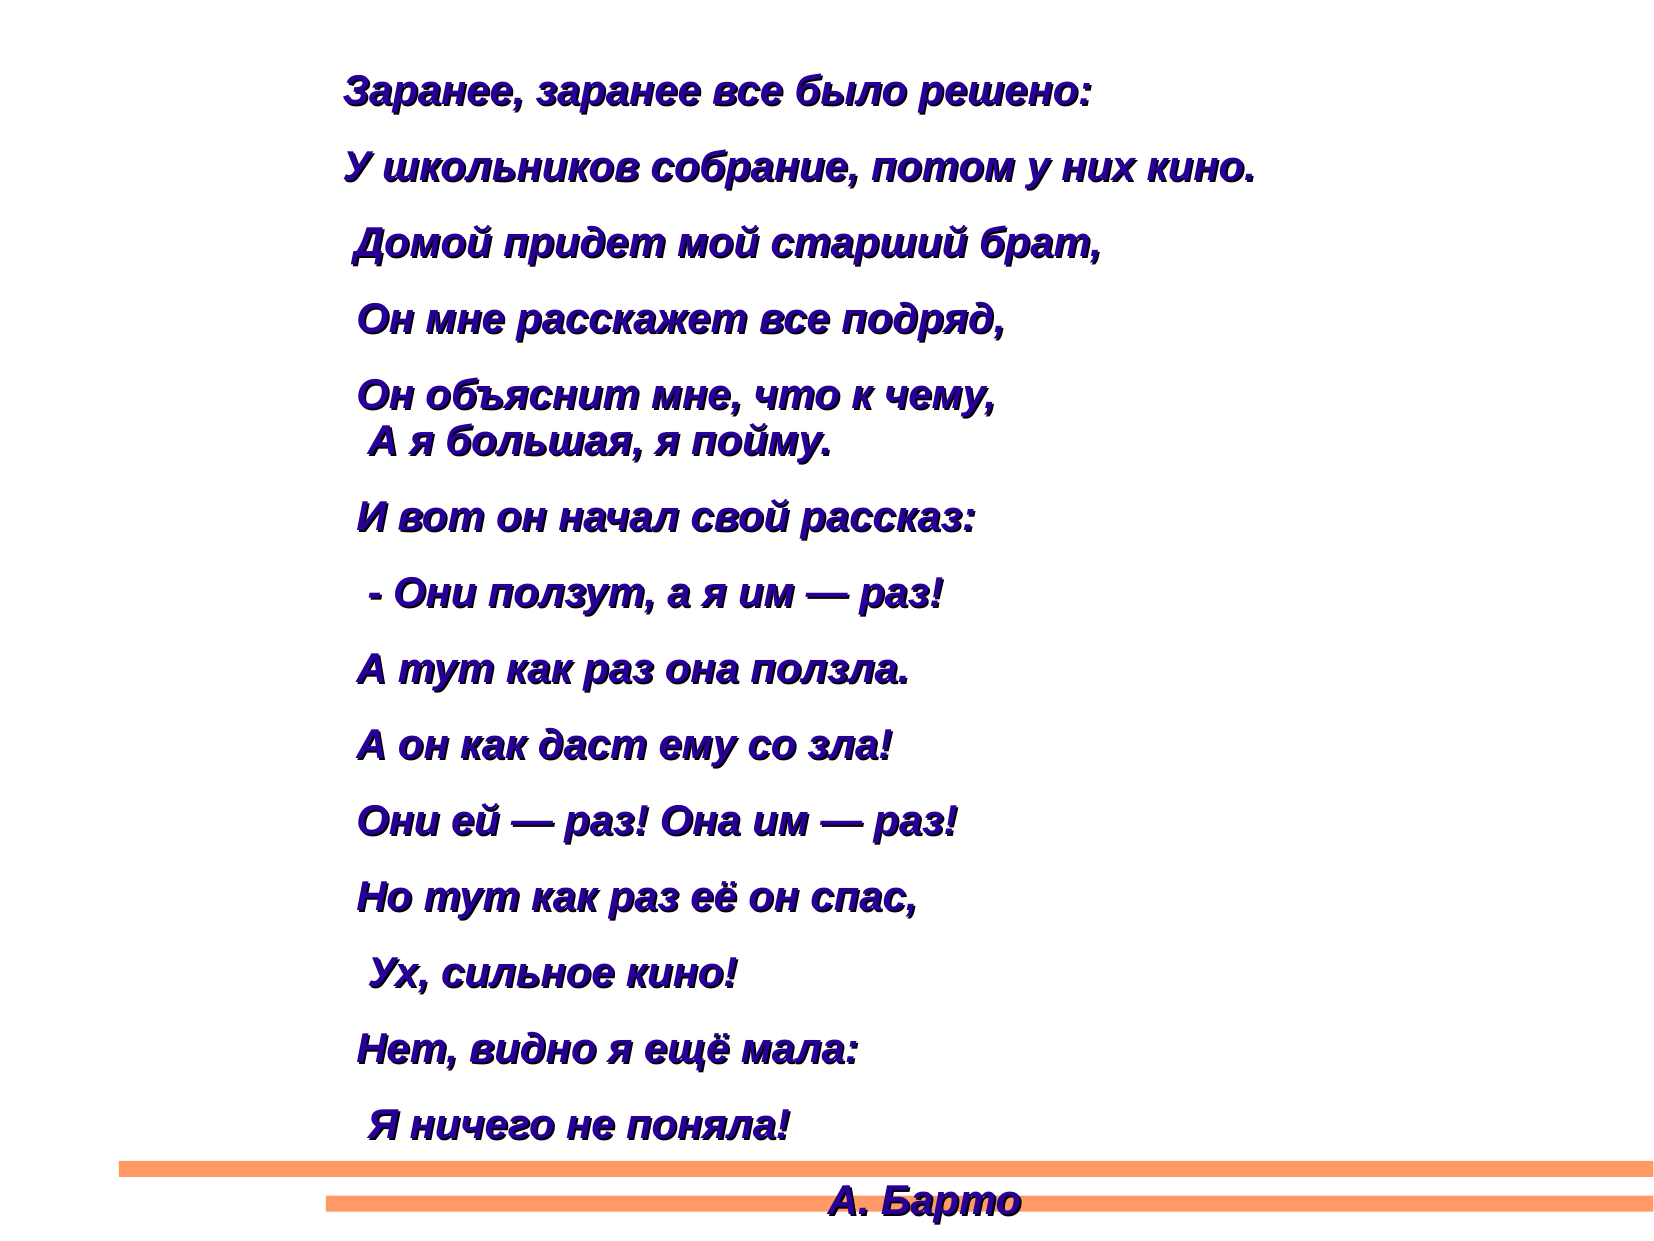

# Заранее, заранее все было решено:
 У школьников собрание, потом у них кино.
 Домой придет мой старший брат,
Он мне расскажет все подряд,
Он объяснит мне, что к чему,
 А я большая, я пойму.
И вот он начал свой рассказ:
 - Они ползут, а я им — раз!
А тут как раз она ползла.
А он как даст ему со зла!
Они ей — раз! Она им — раз!
Но тут как раз её он спас,
 Ух, сильное кино!
Нет, видно я ещё мала:
 Я ничего не поняла!
 А. Барто